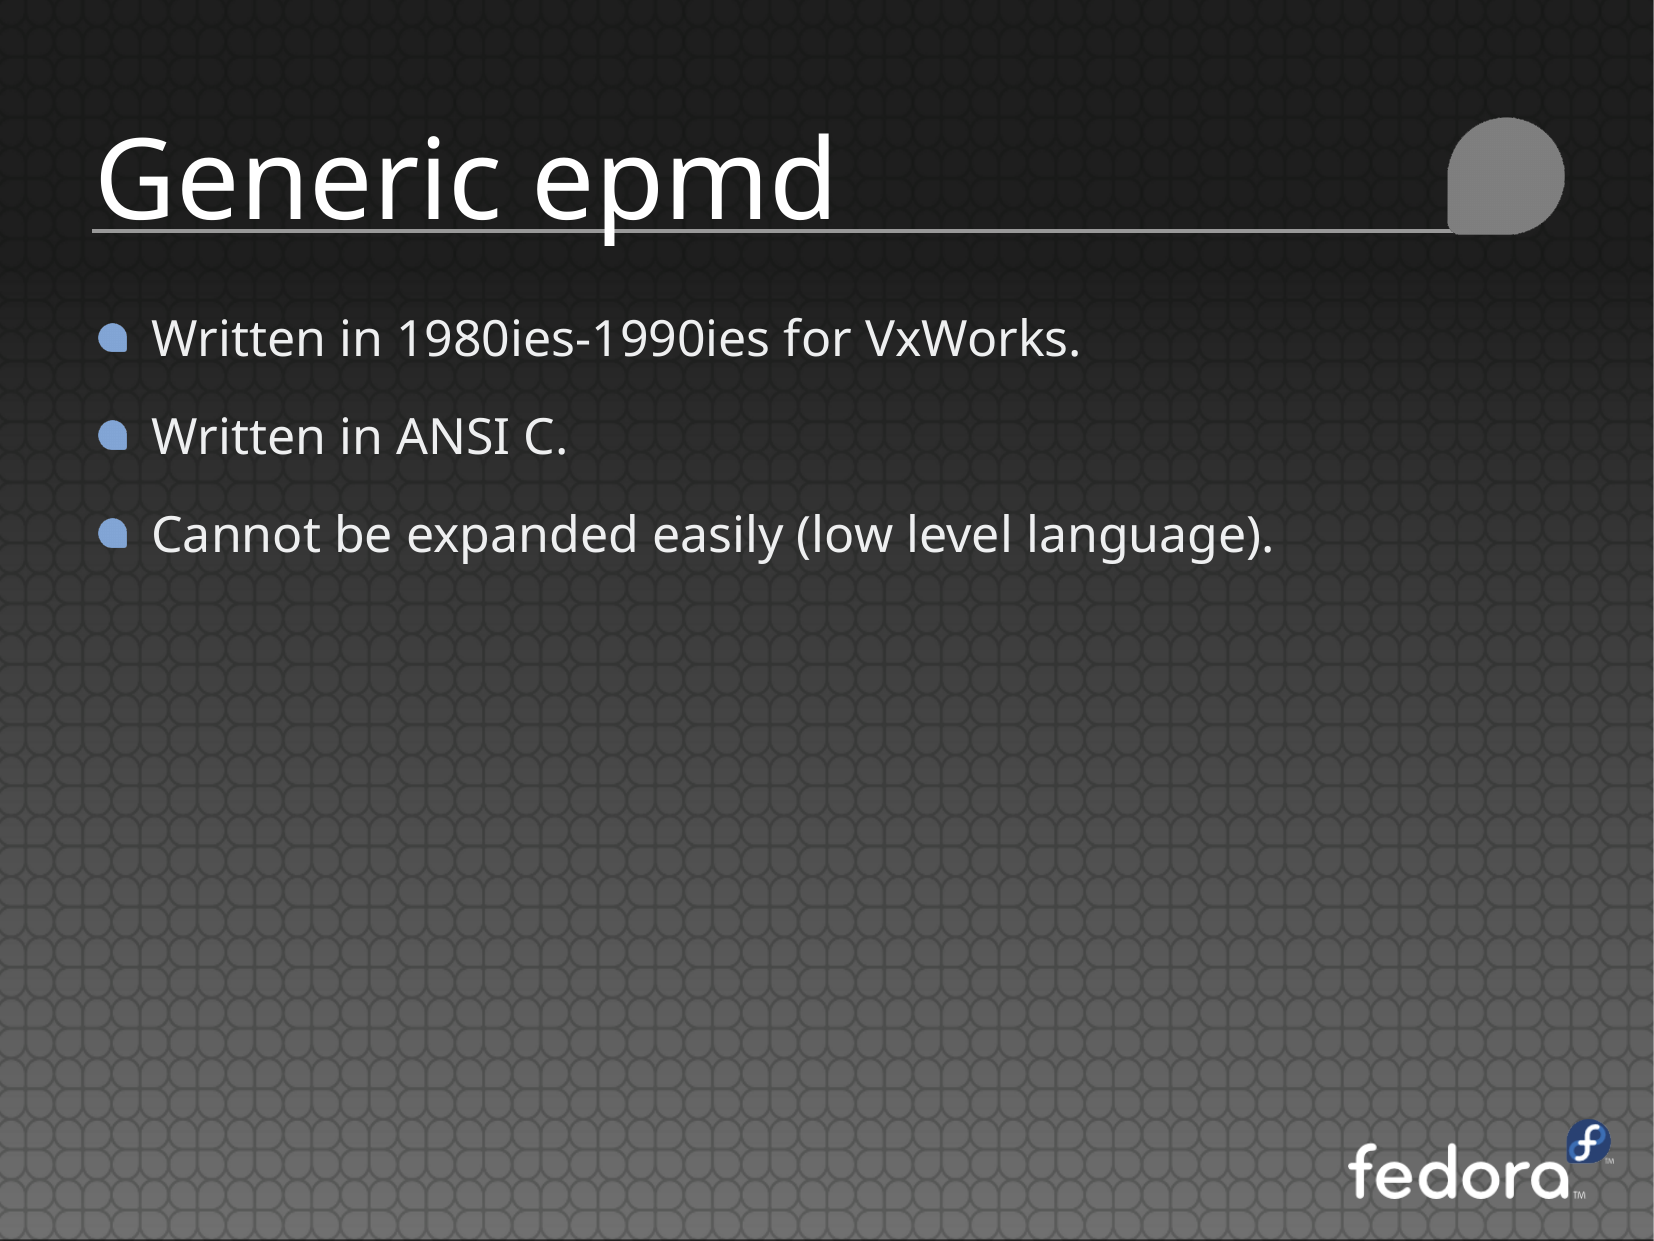

Generic epmd
# Written in 1980ies-1990ies for VxWorks.
Written in ANSI C.
Cannot be expanded easily (low level language).